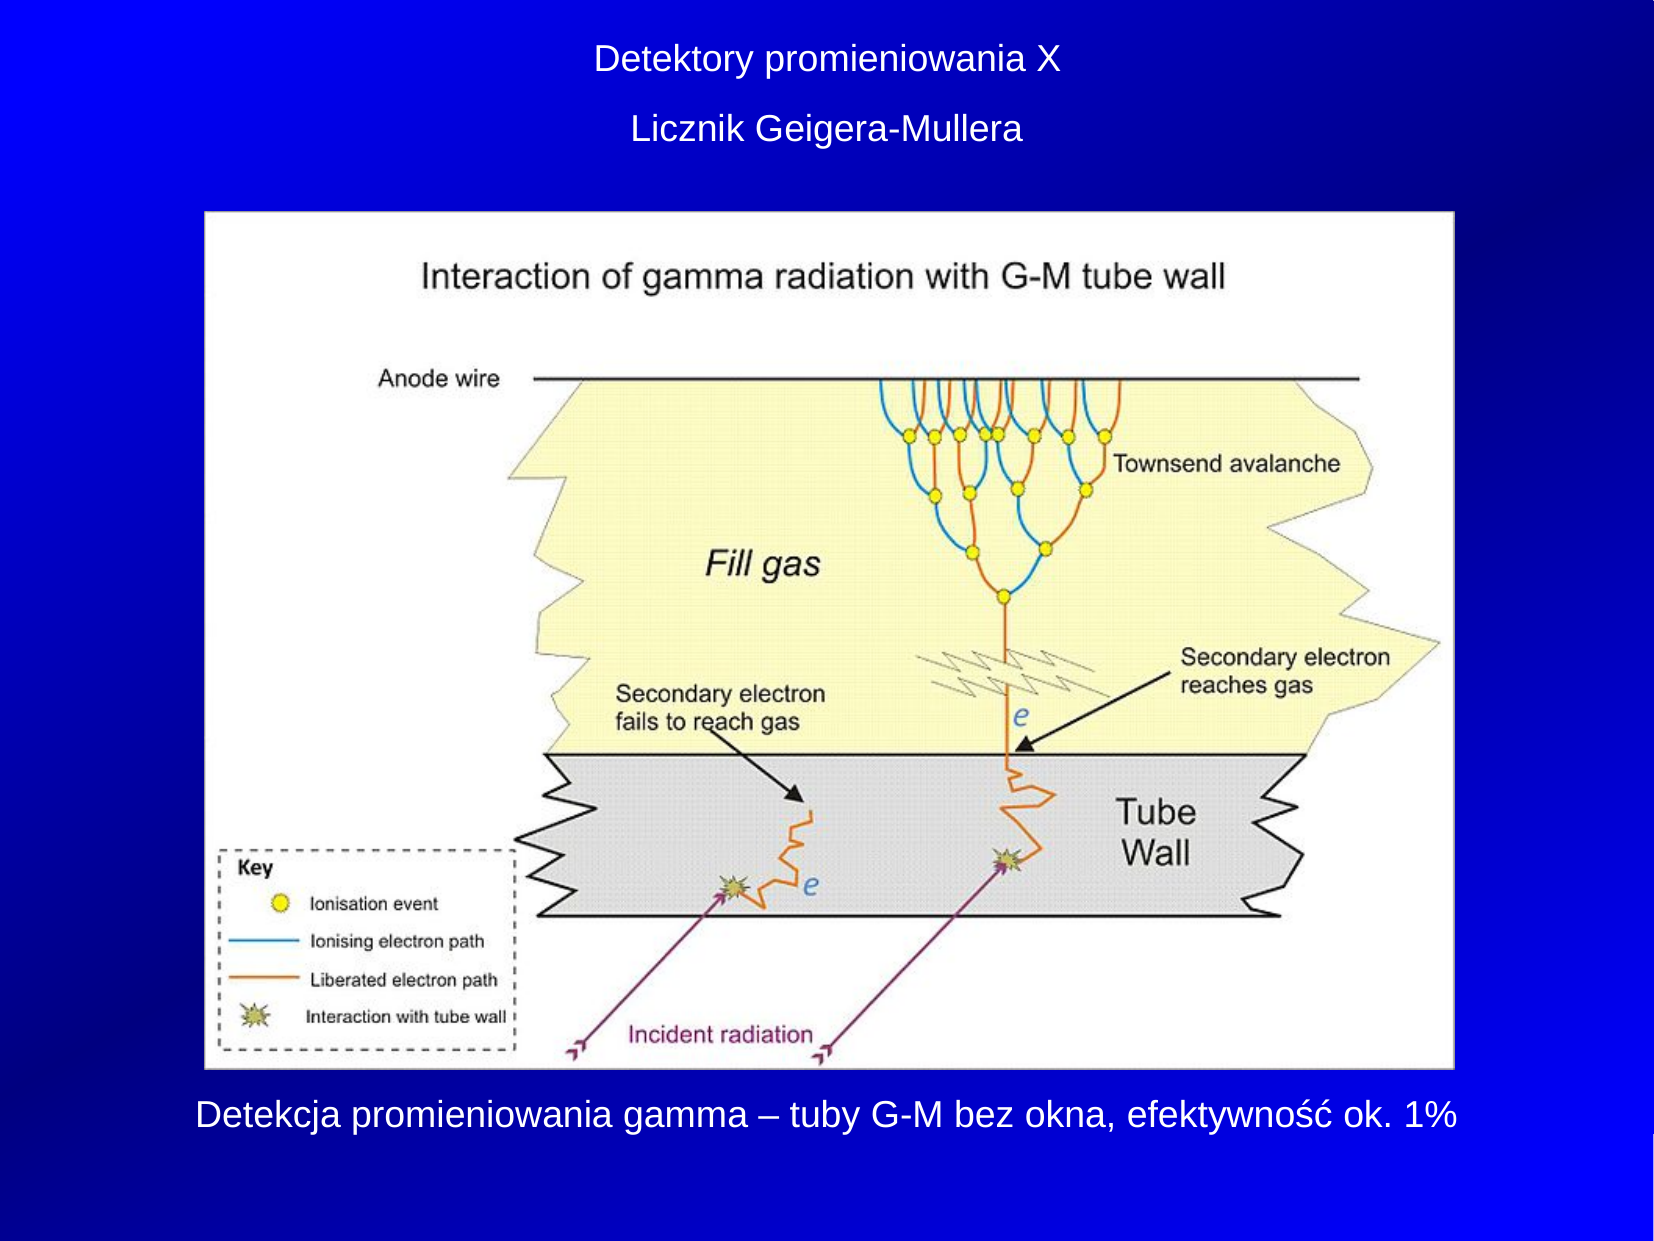

Detektory promieniowania X
Licznik Geigera-Mullera
Detekcja promieniowania gamma – tuby G-M bez okna, efektywność ok. 1%